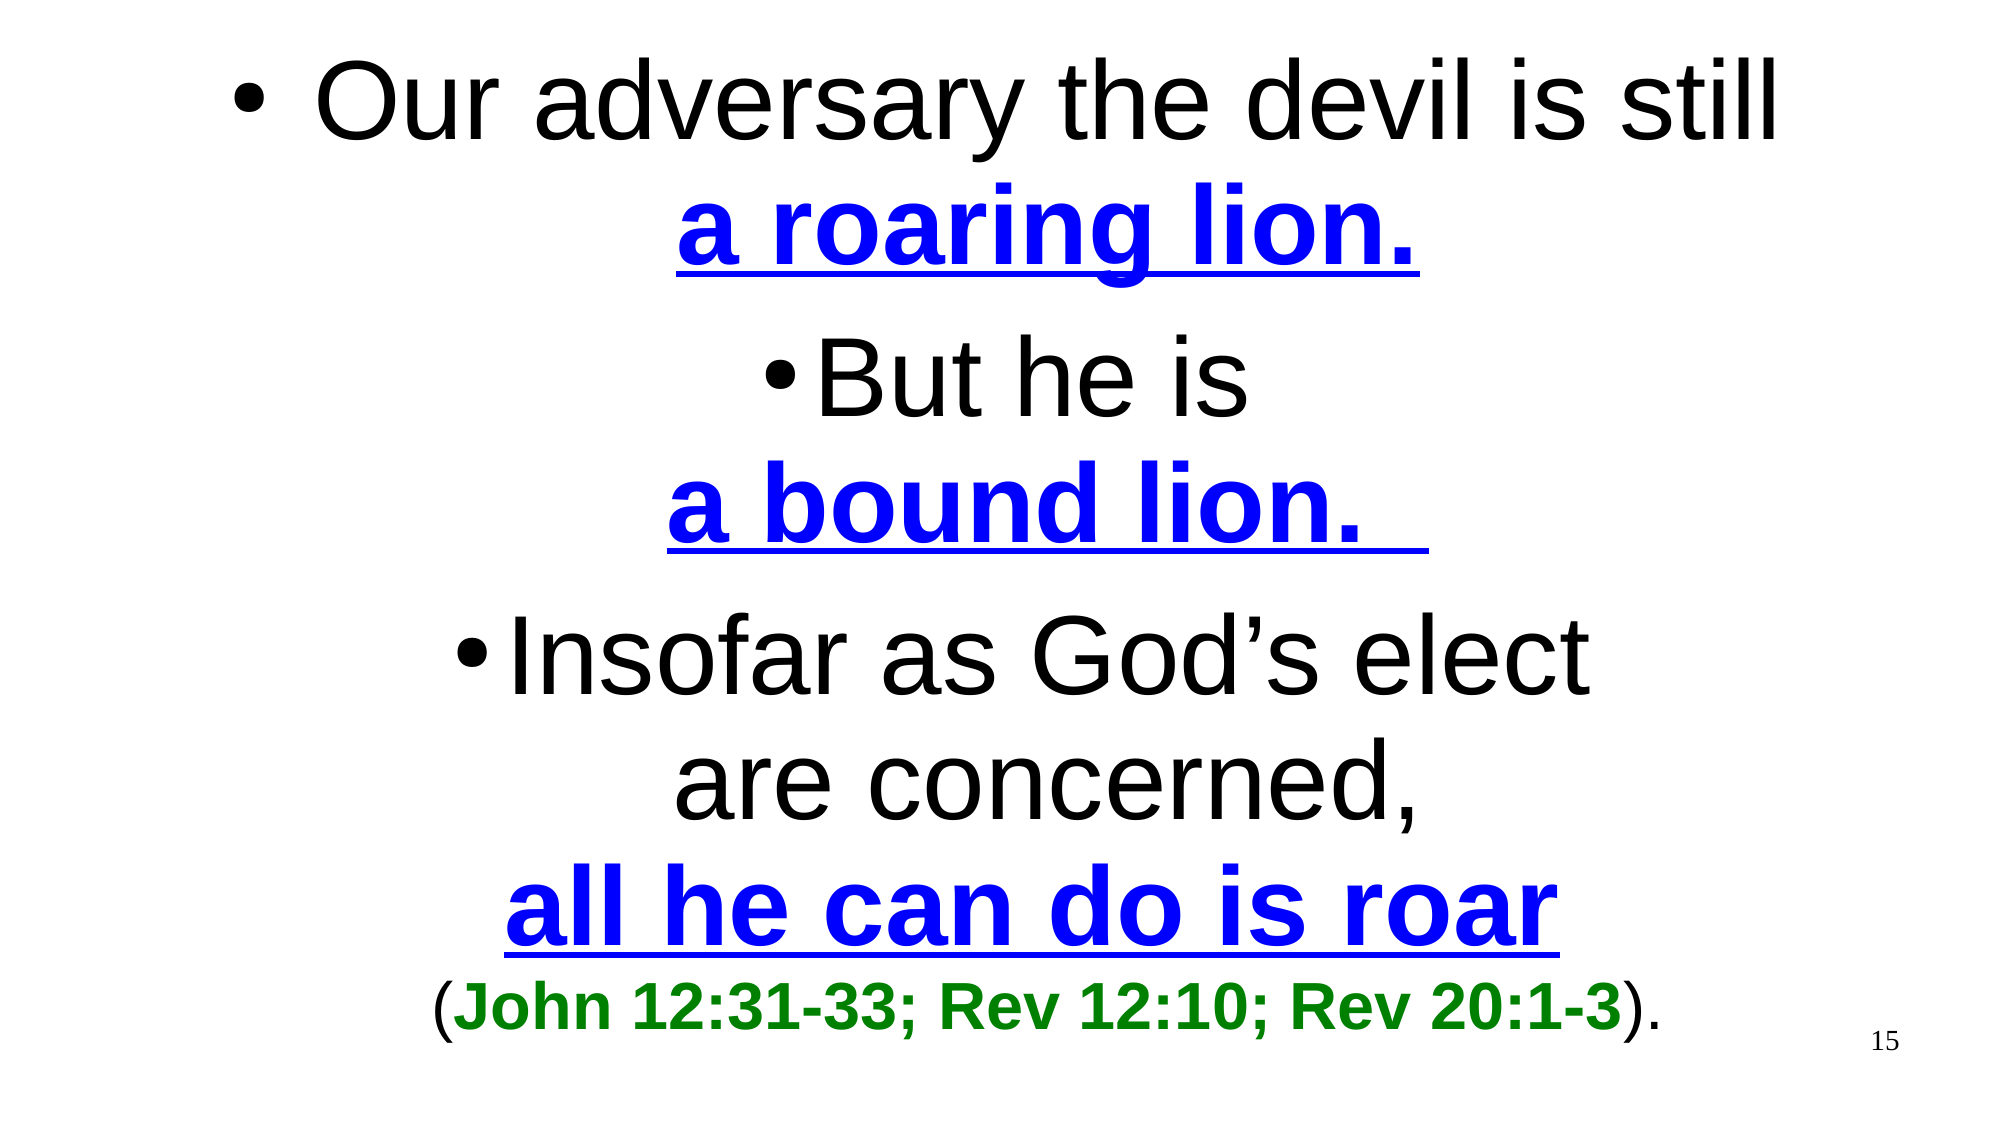

# Our adversary the devil is still a roaring lion.
But he is
a bound lion.
Insofar as God’s elect
 are concerned,
all he can do is roar
(John 12:31-33; Rev 12:10; Rev 20:1-3).
15